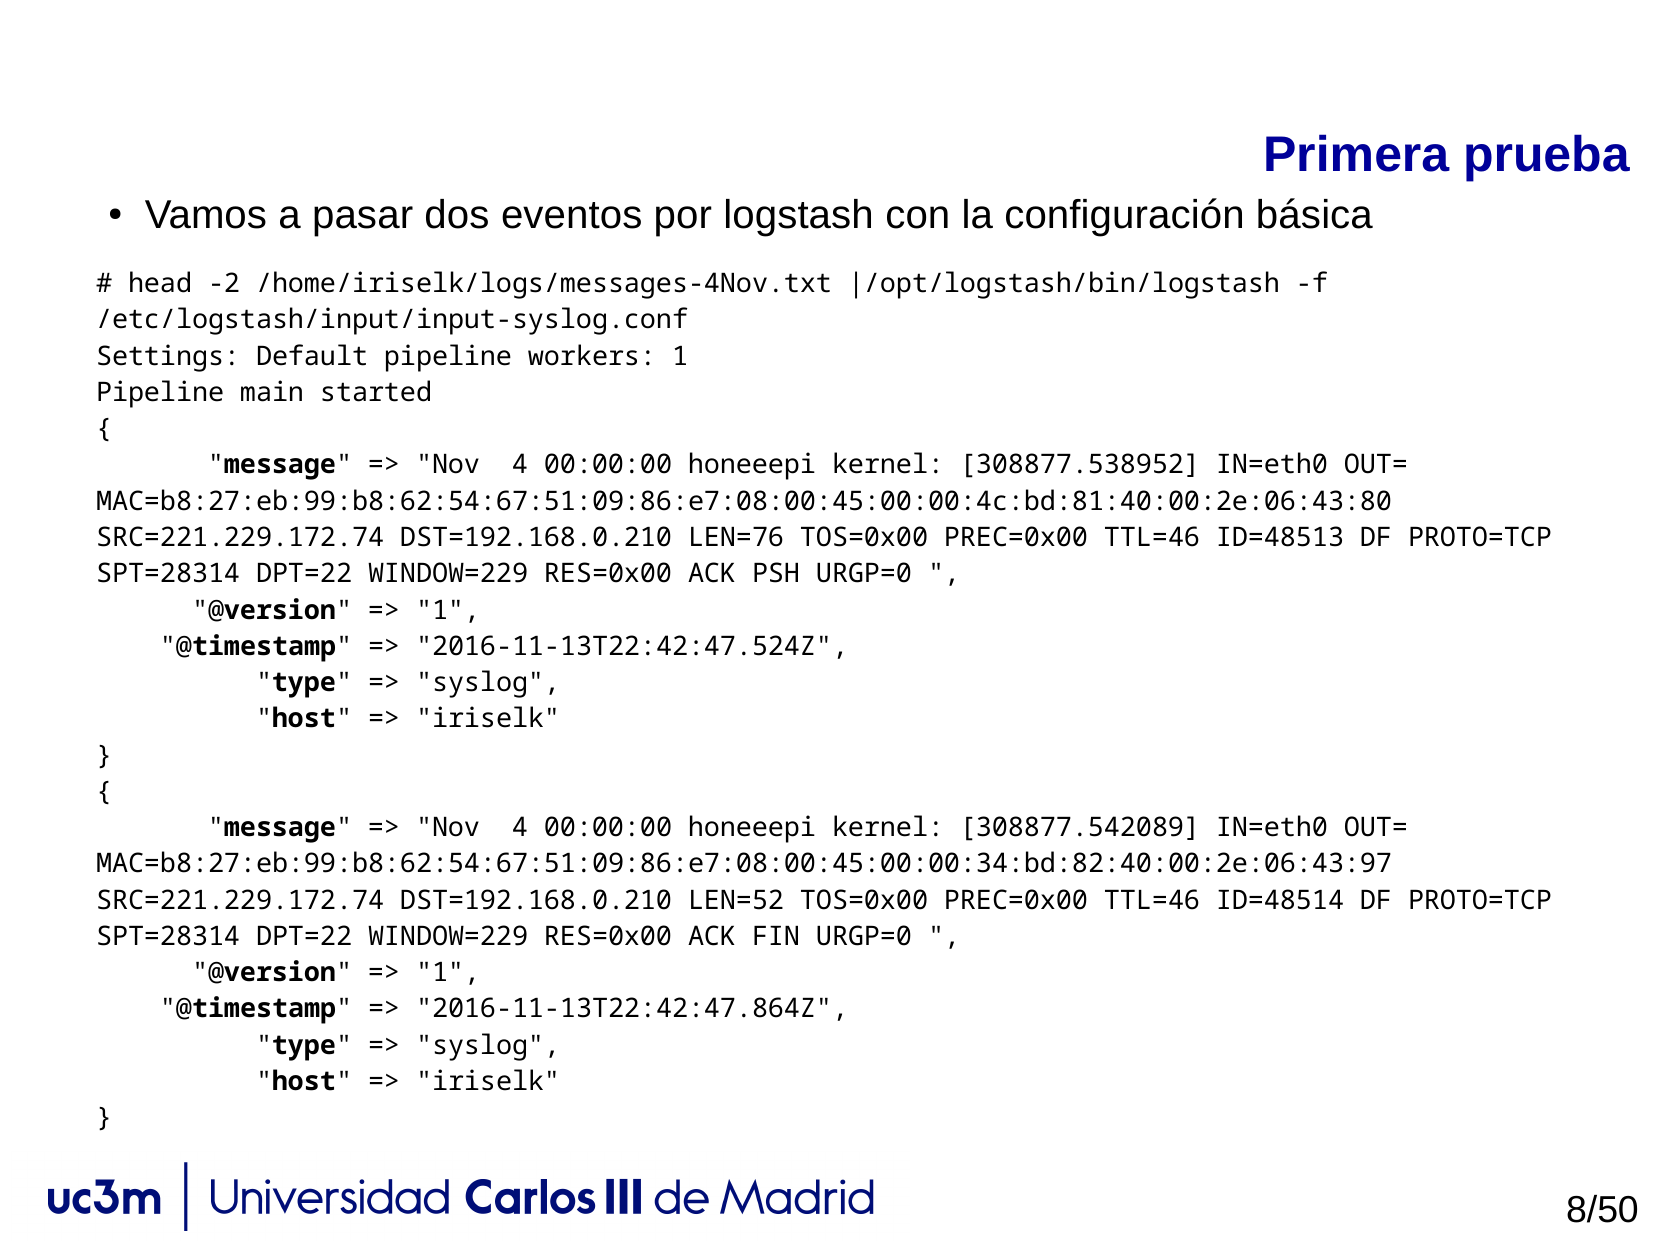

# Primera prueba
Vamos a pasar dos eventos por logstash con la configuración básica
# head -2 /home/iriselk/logs/messages-4Nov.txt |/opt/logstash/bin/logstash -f /etc/logstash/input/input-syslog.conf
Settings: Default pipeline workers: 1
Pipeline main started
{
 "message" => "Nov 4 00:00:00 honeeepi kernel: [308877.538952] IN=eth0 OUT= MAC=b8:27:eb:99:b8:62:54:67:51:09:86:e7:08:00:45:00:00:4c:bd:81:40:00:2e:06:43:80 SRC=221.229.172.74 DST=192.168.0.210 LEN=76 TOS=0x00 PREC=0x00 TTL=46 ID=48513 DF PROTO=TCP SPT=28314 DPT=22 WINDOW=229 RES=0x00 ACK PSH URGP=0 ",
 "@version" => "1",
 "@timestamp" => "2016-11-13T22:42:47.524Z",
 "type" => "syslog",
 "host" => "iriselk"
}
{
 "message" => "Nov 4 00:00:00 honeeepi kernel: [308877.542089] IN=eth0 OUT= MAC=b8:27:eb:99:b8:62:54:67:51:09:86:e7:08:00:45:00:00:34:bd:82:40:00:2e:06:43:97 SRC=221.229.172.74 DST=192.168.0.210 LEN=52 TOS=0x00 PREC=0x00 TTL=46 ID=48514 DF PROTO=TCP SPT=28314 DPT=22 WINDOW=229 RES=0x00 ACK FIN URGP=0 ",
 "@version" => "1",
 "@timestamp" => "2016-11-13T22:42:47.864Z",
 "type" => "syslog",
 "host" => "iriselk"
}